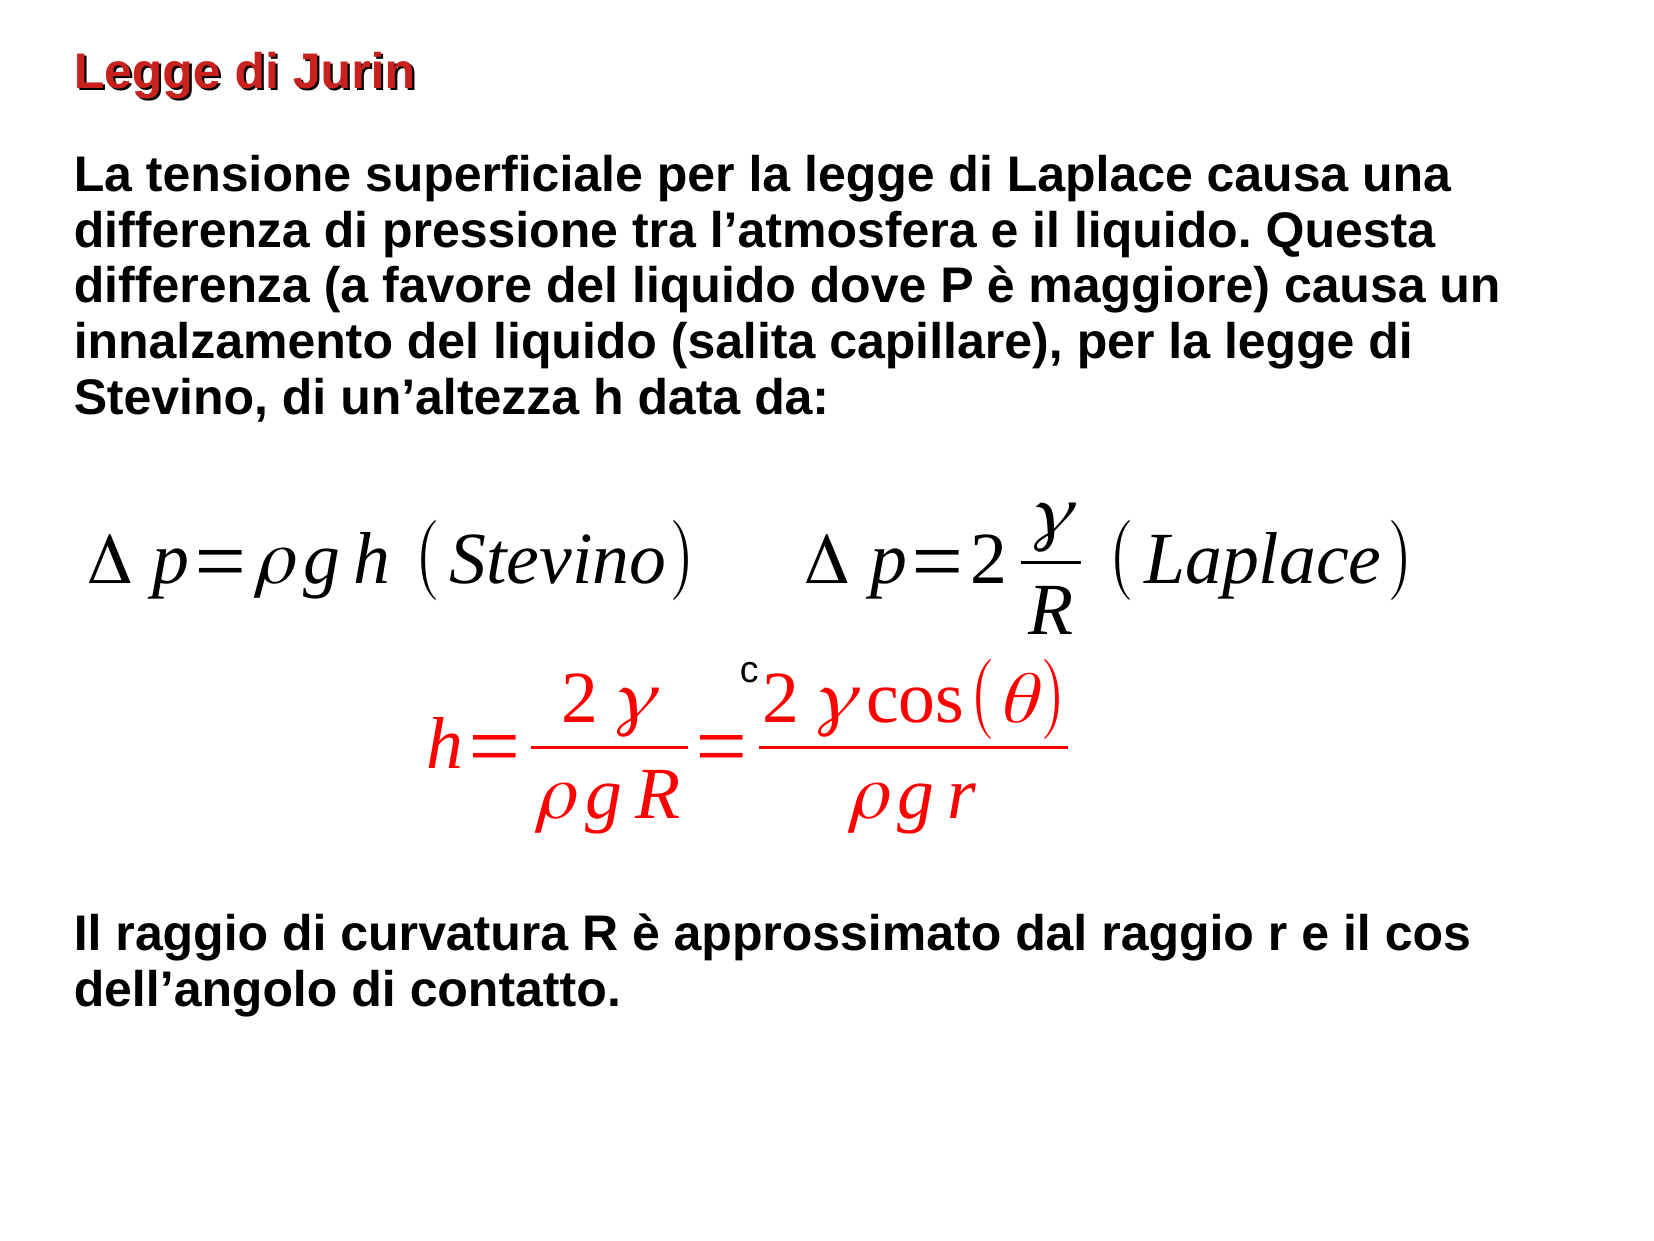

Legge di Jurin
La tensione superficiale per la legge di Laplace causa una differenza di pressione tra l’atmosfera e il liquido. Questa differenza (a favore del liquido dove P è maggiore) causa un innalzamento del liquido (salita capillare), per la legge di Stevino, di un’altezza h data da:
Il raggio di curvatura R è approssimato dal raggio r e il cos dell’angolo di contatto.